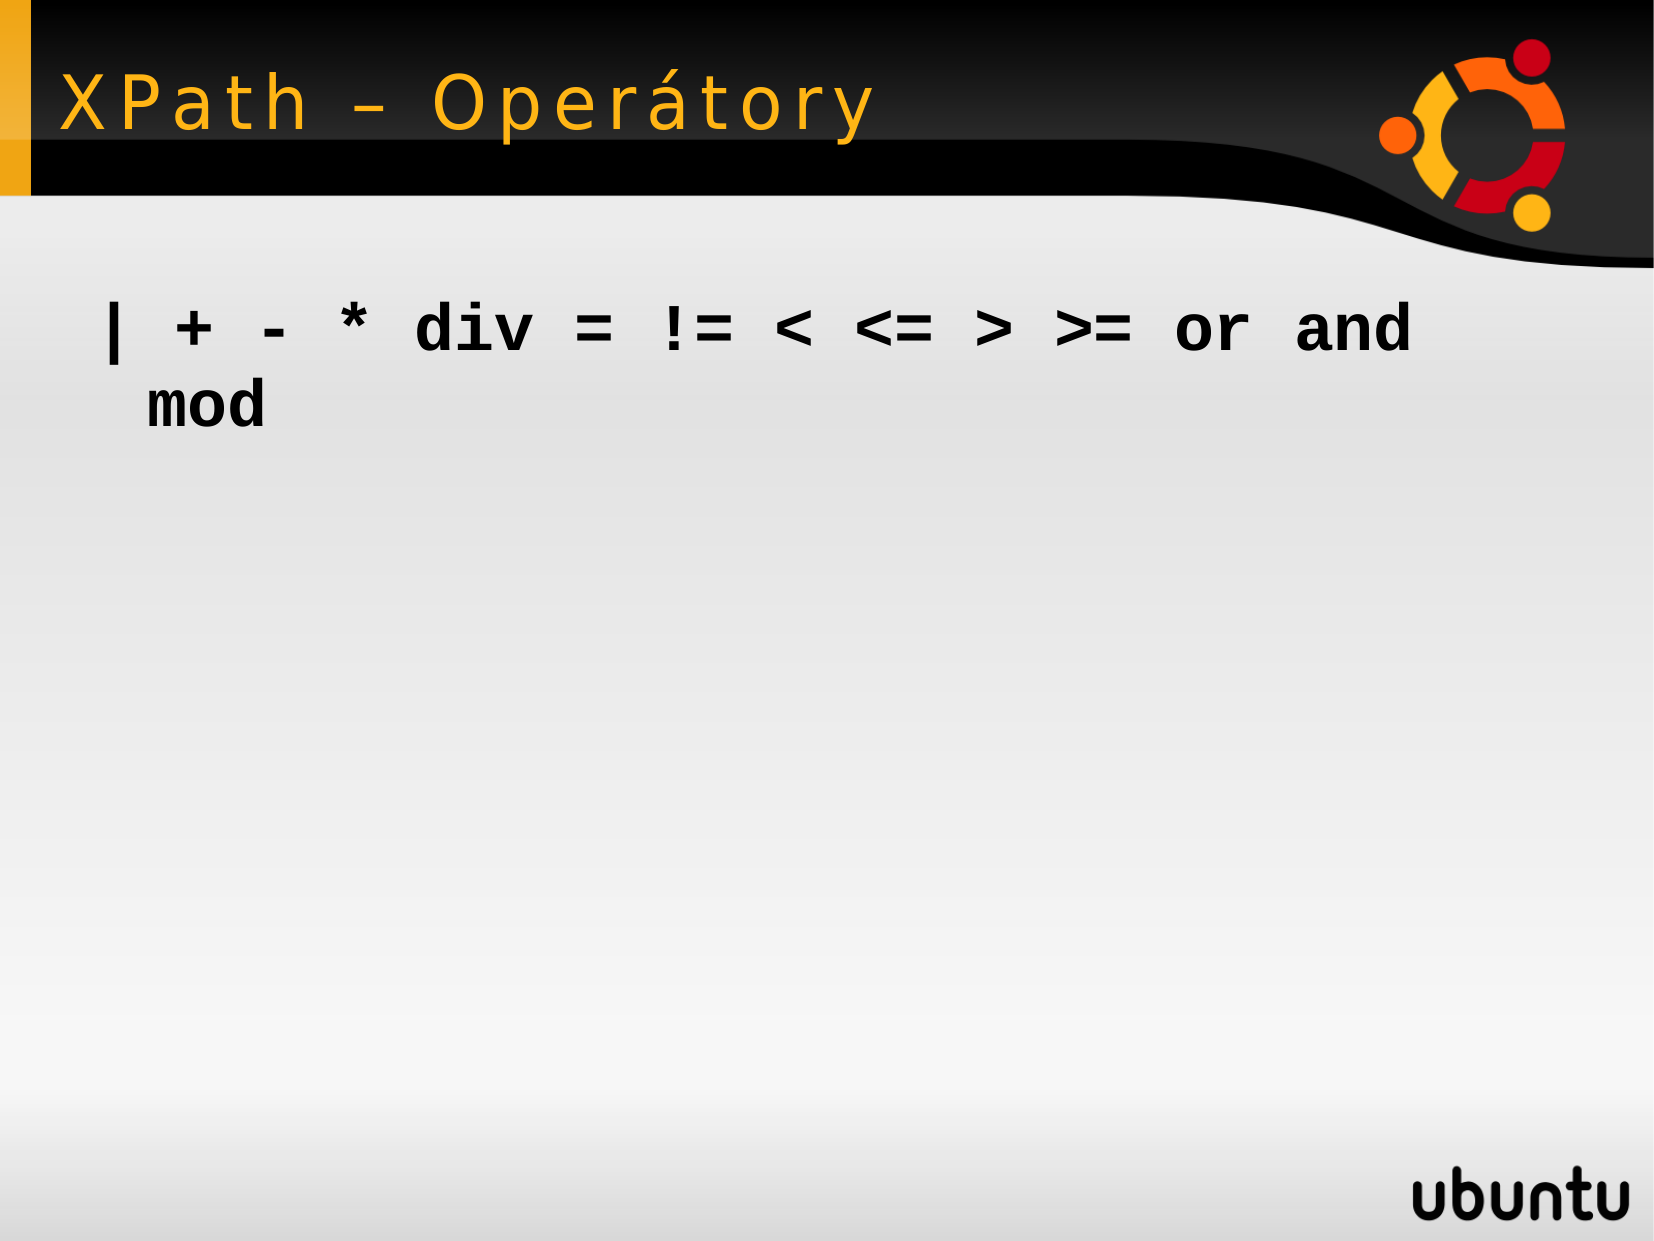

# XPath – Operátory
| + - * div = != < <= > >= or and mod